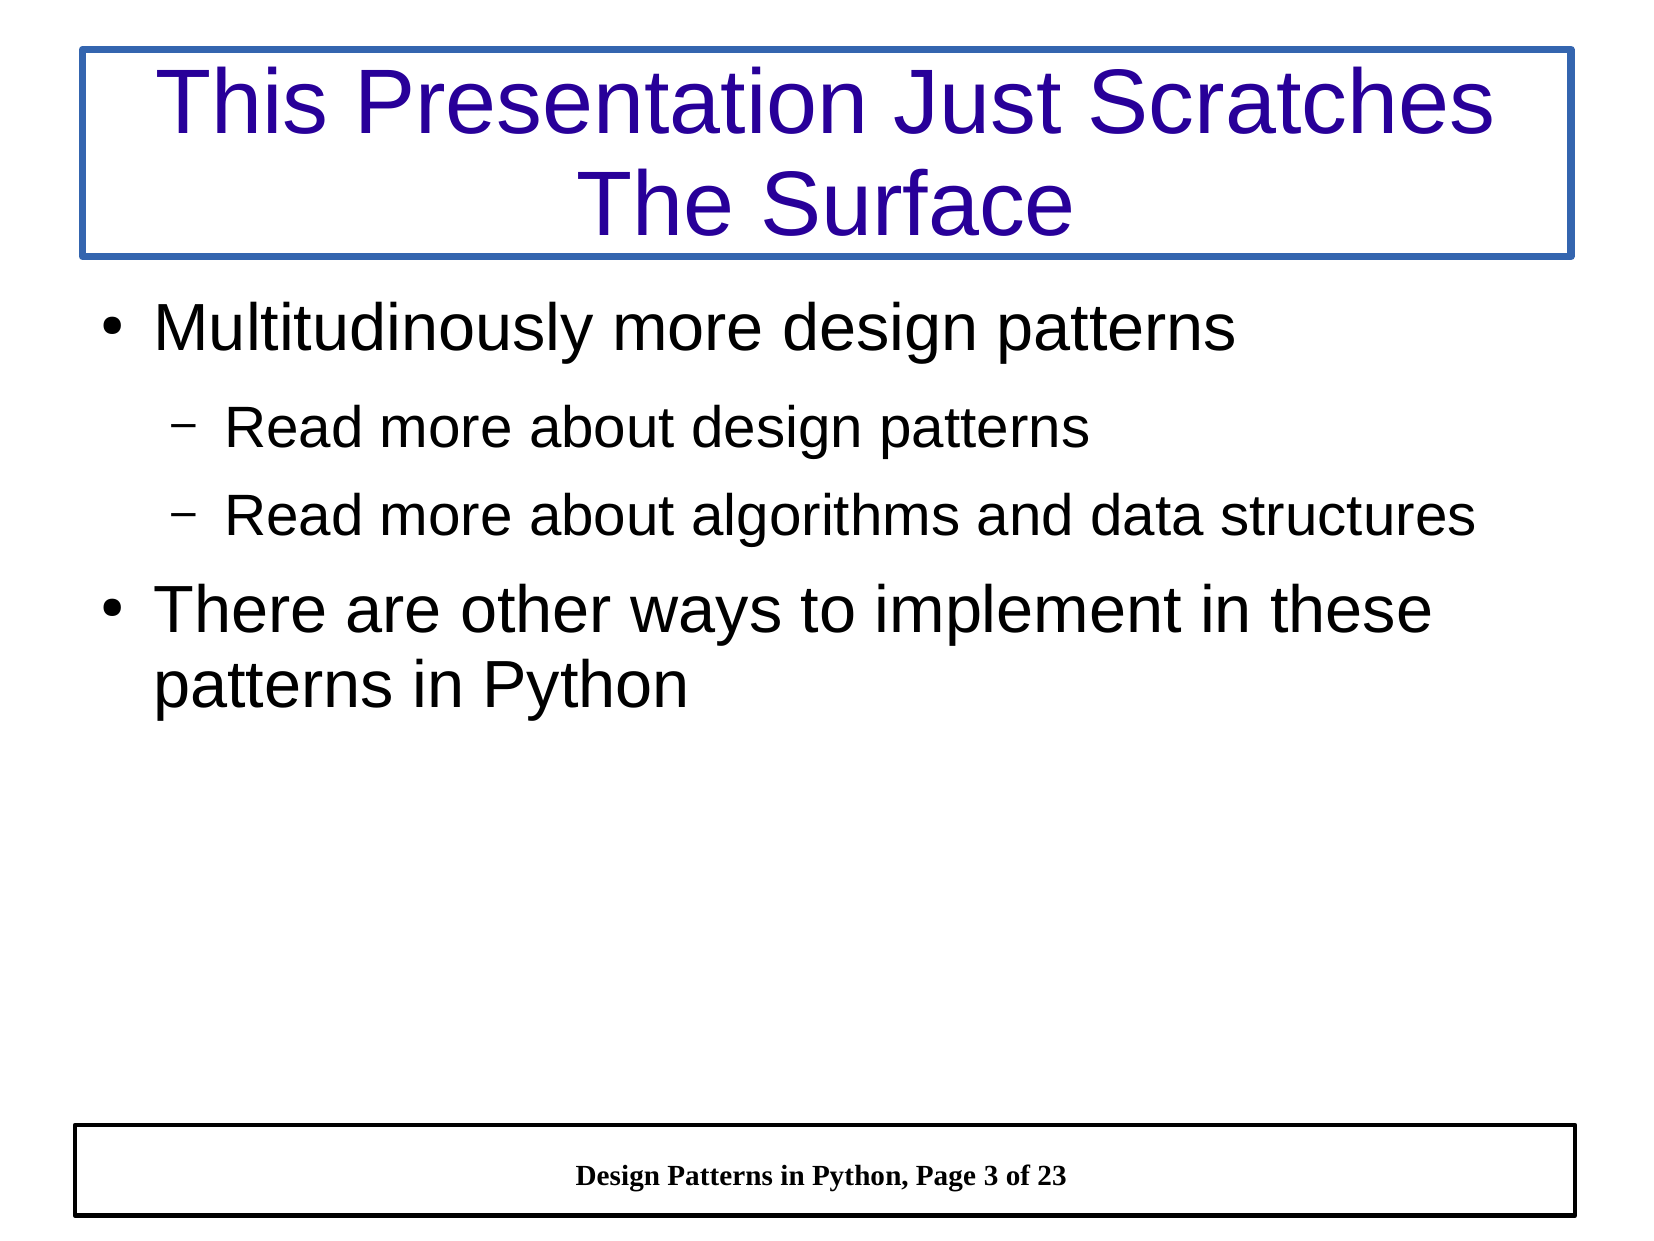

# This Presentation Just Scratches The Surface
Multitudinously more design patterns
Read more about design patterns
Read more about algorithms and data structures
There are other ways to implement in these patterns in Python